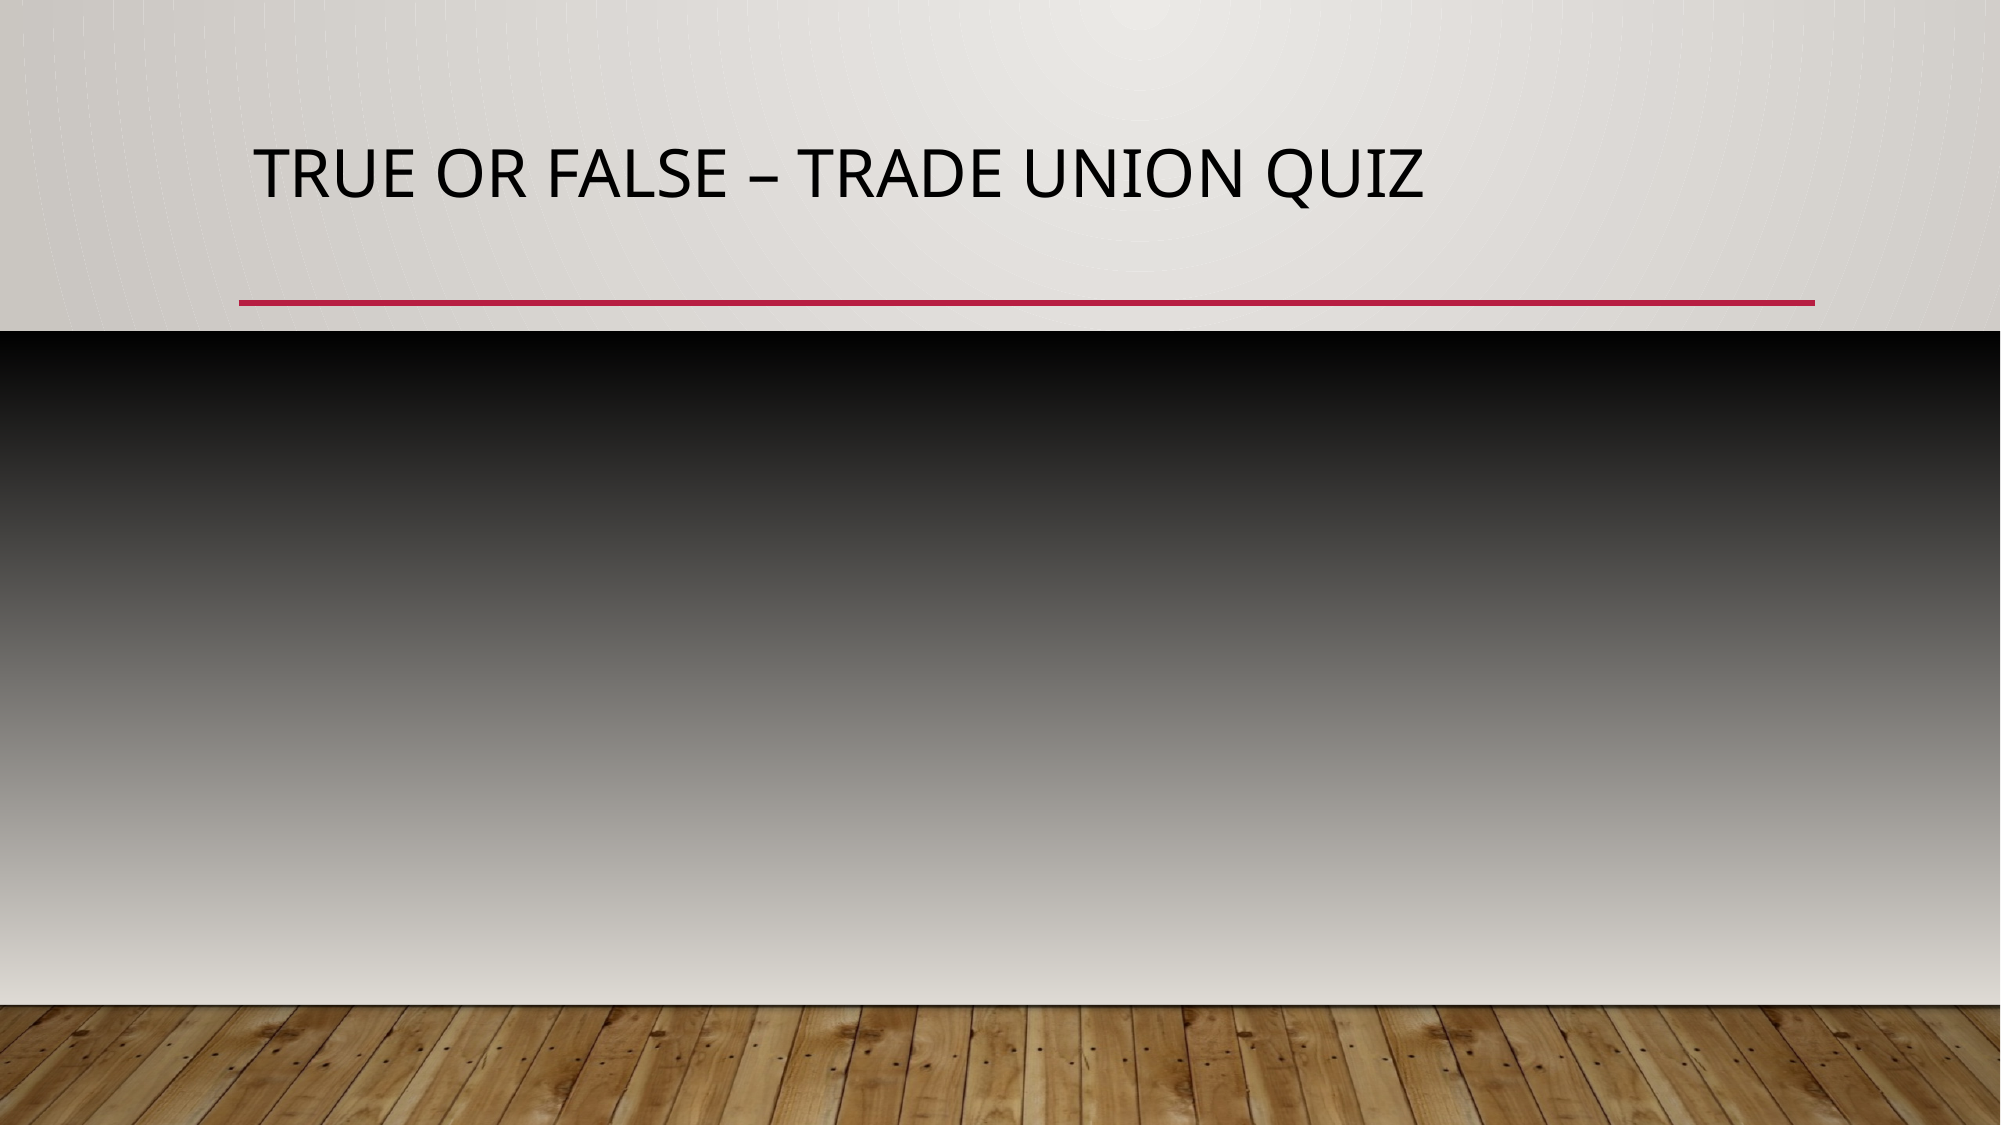

# True or false – trade union quiz